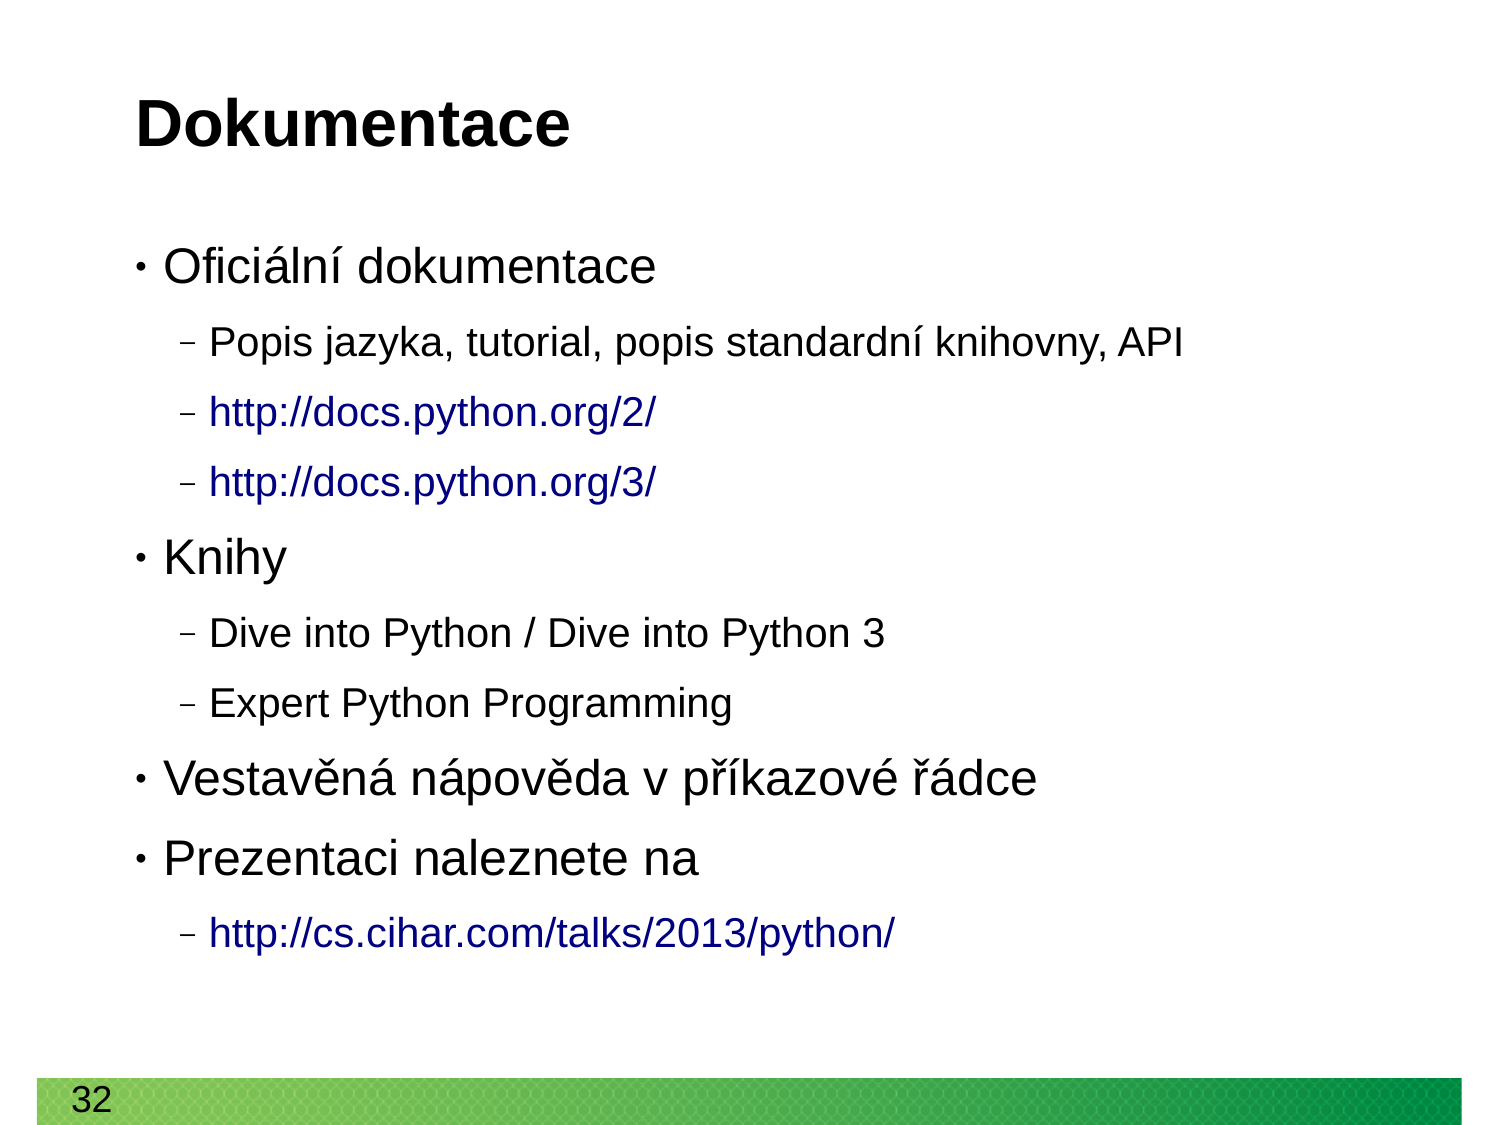

# Dokumentace
Oficiální dokumentace
Popis jazyka, tutorial, popis standardní knihovny, API
http://docs.python.org/2/
http://docs.python.org/3/
Knihy
Dive into Python / Dive into Python 3
Expert Python Programming
Vestavěná nápověda v příkazové řádce
Prezentaci naleznete na
http://cs.cihar.com/talks/2013/python/